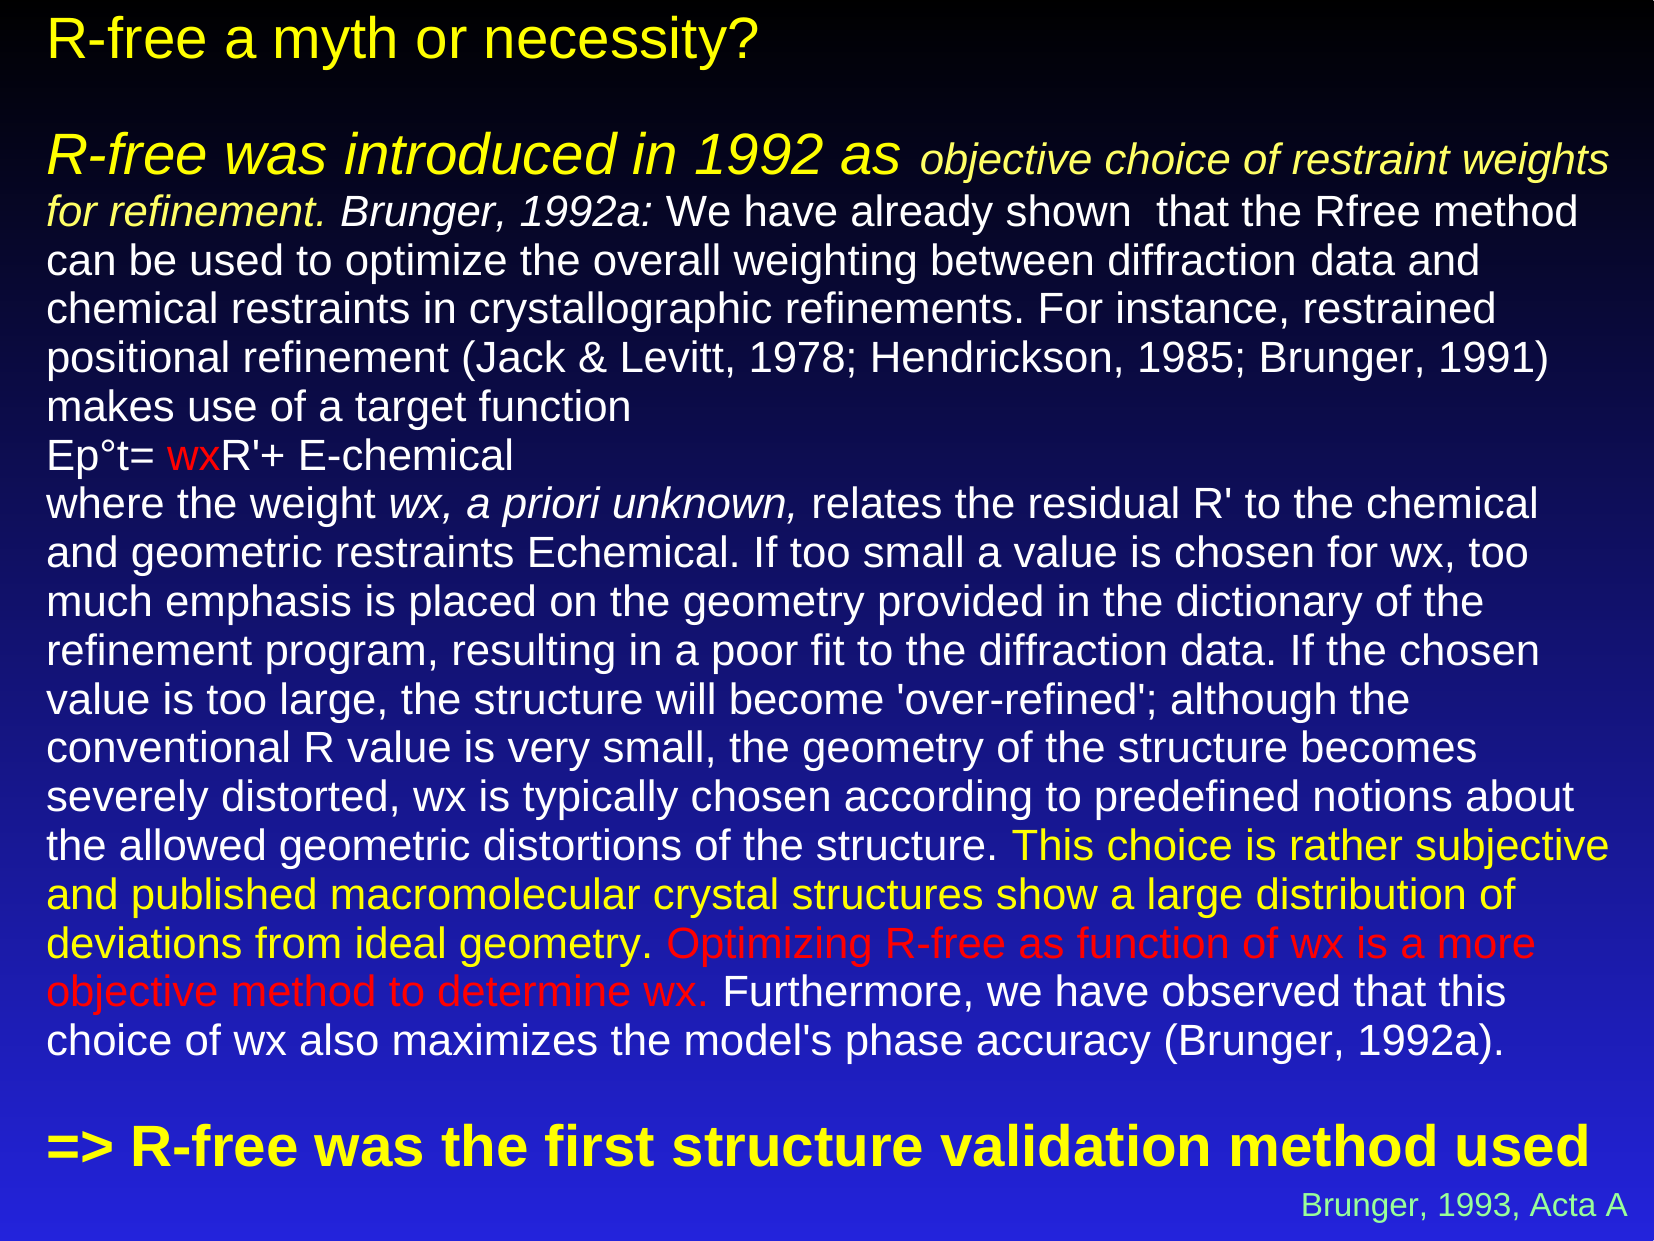

R-free a myth or necessity?
R-free was introduced in 1992 as objective choice of restraint weights for refinement. Brunger, 1992a: We have already shown that the Rfree method can be used to optimize the overall weighting between diffraction data and chemical restraints in crystallographic refinements. For instance, restrained positional refinement (Jack & Levitt, 1978; Hendrickson, 1985; Brunger, 1991) makes use of a target function
Ep°t= wxR'+ E-chemical
where the weight wx, a priori unknown, relates the residual R' to the chemical and geometric restraints Echemical. If too small a value is chosen for wx, too much emphasis is placed on the geometry provided in the dictionary of the refinement program, resulting in a poor fit to the diffraction data. If the chosen value is too large, the structure will become 'over-refined'; although the conventional R value is very small, the geometry of the structure becomes severely distorted, wx is typically chosen according to predefined notions about the allowed geometric distortions of the structure. This choice is rather subjective and published macromolecular crystal structures show a large distribution of deviations from ideal geometry. Optimizing R-free as function of wx is a more objective method to determine wx. Furthermore, we have observed that this choice of wx also maximizes the model's phase accuracy (Brunger, 1992a).
=> R-free was the first structure validation method used
Brunger, 1993, Acta A